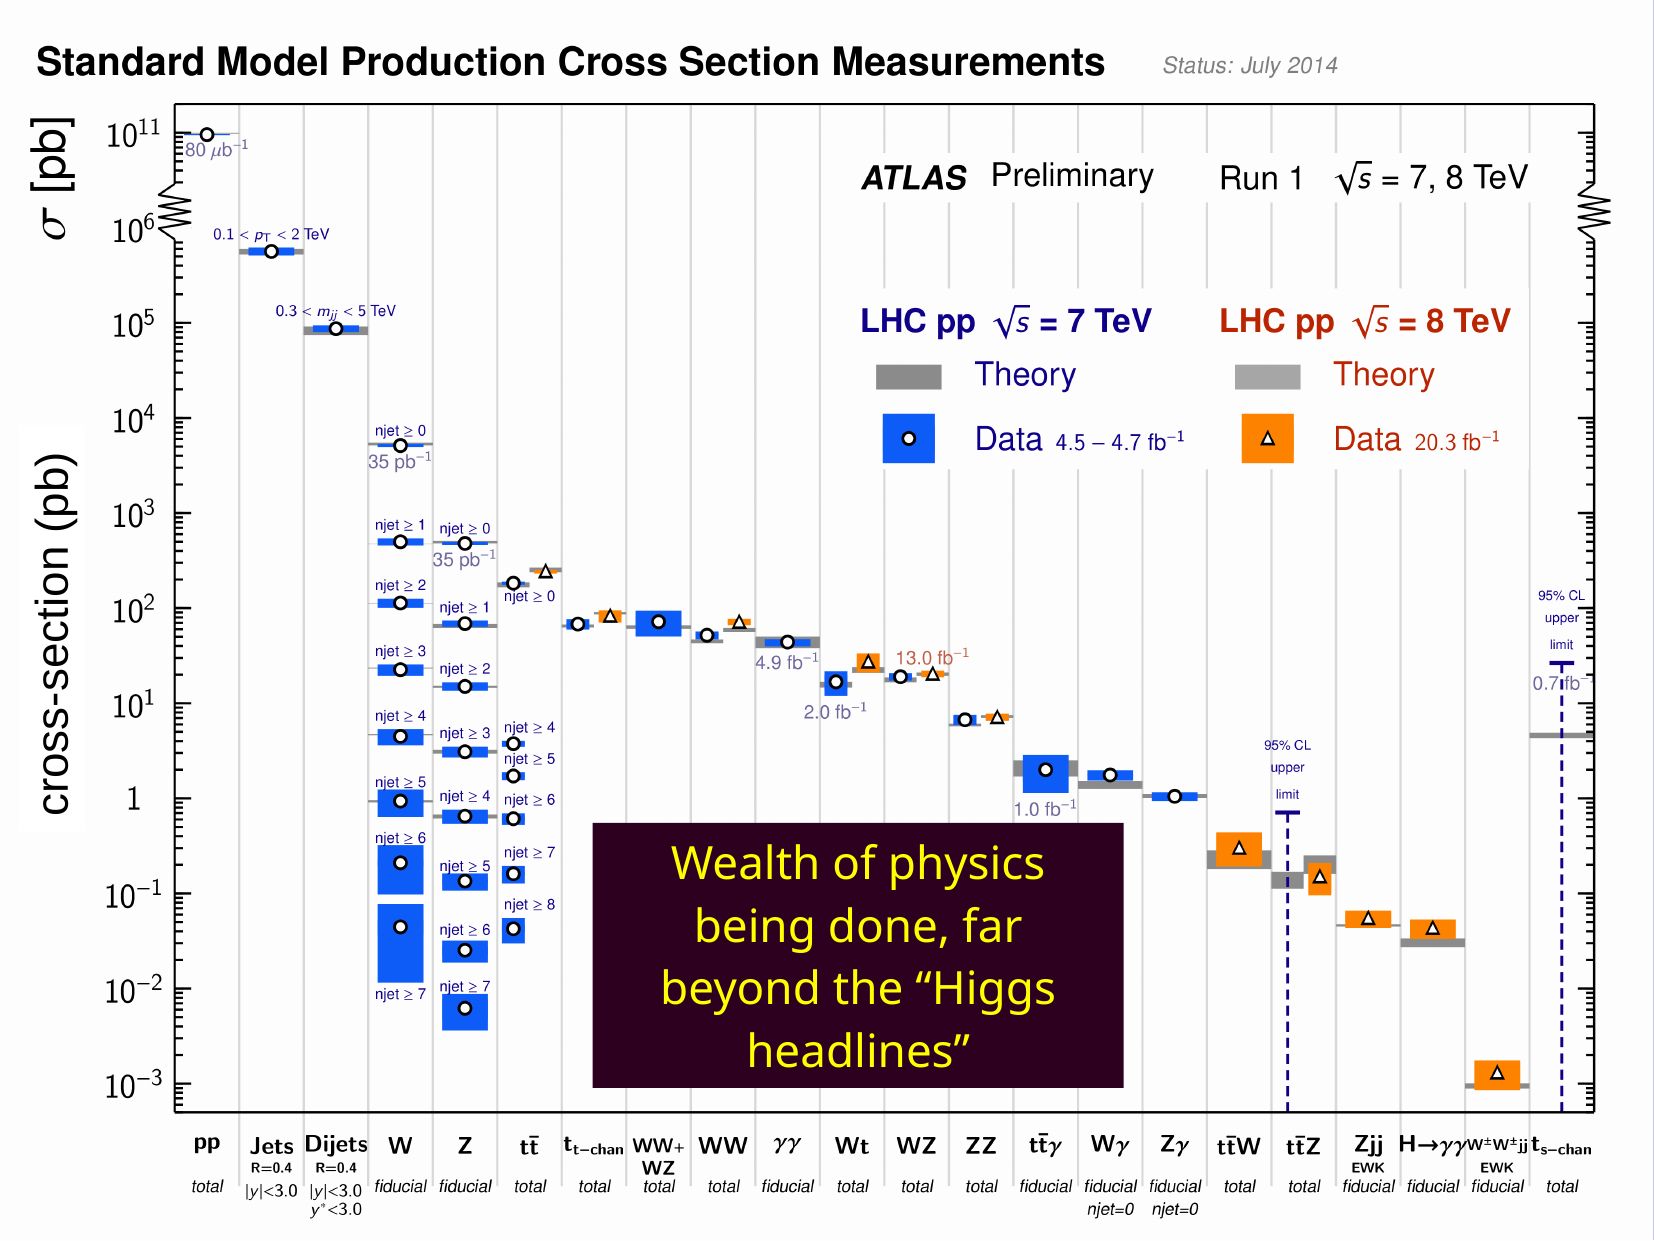

cross-section (pb)
Wealth of physics being done, far beyond the “Higgs headlines”